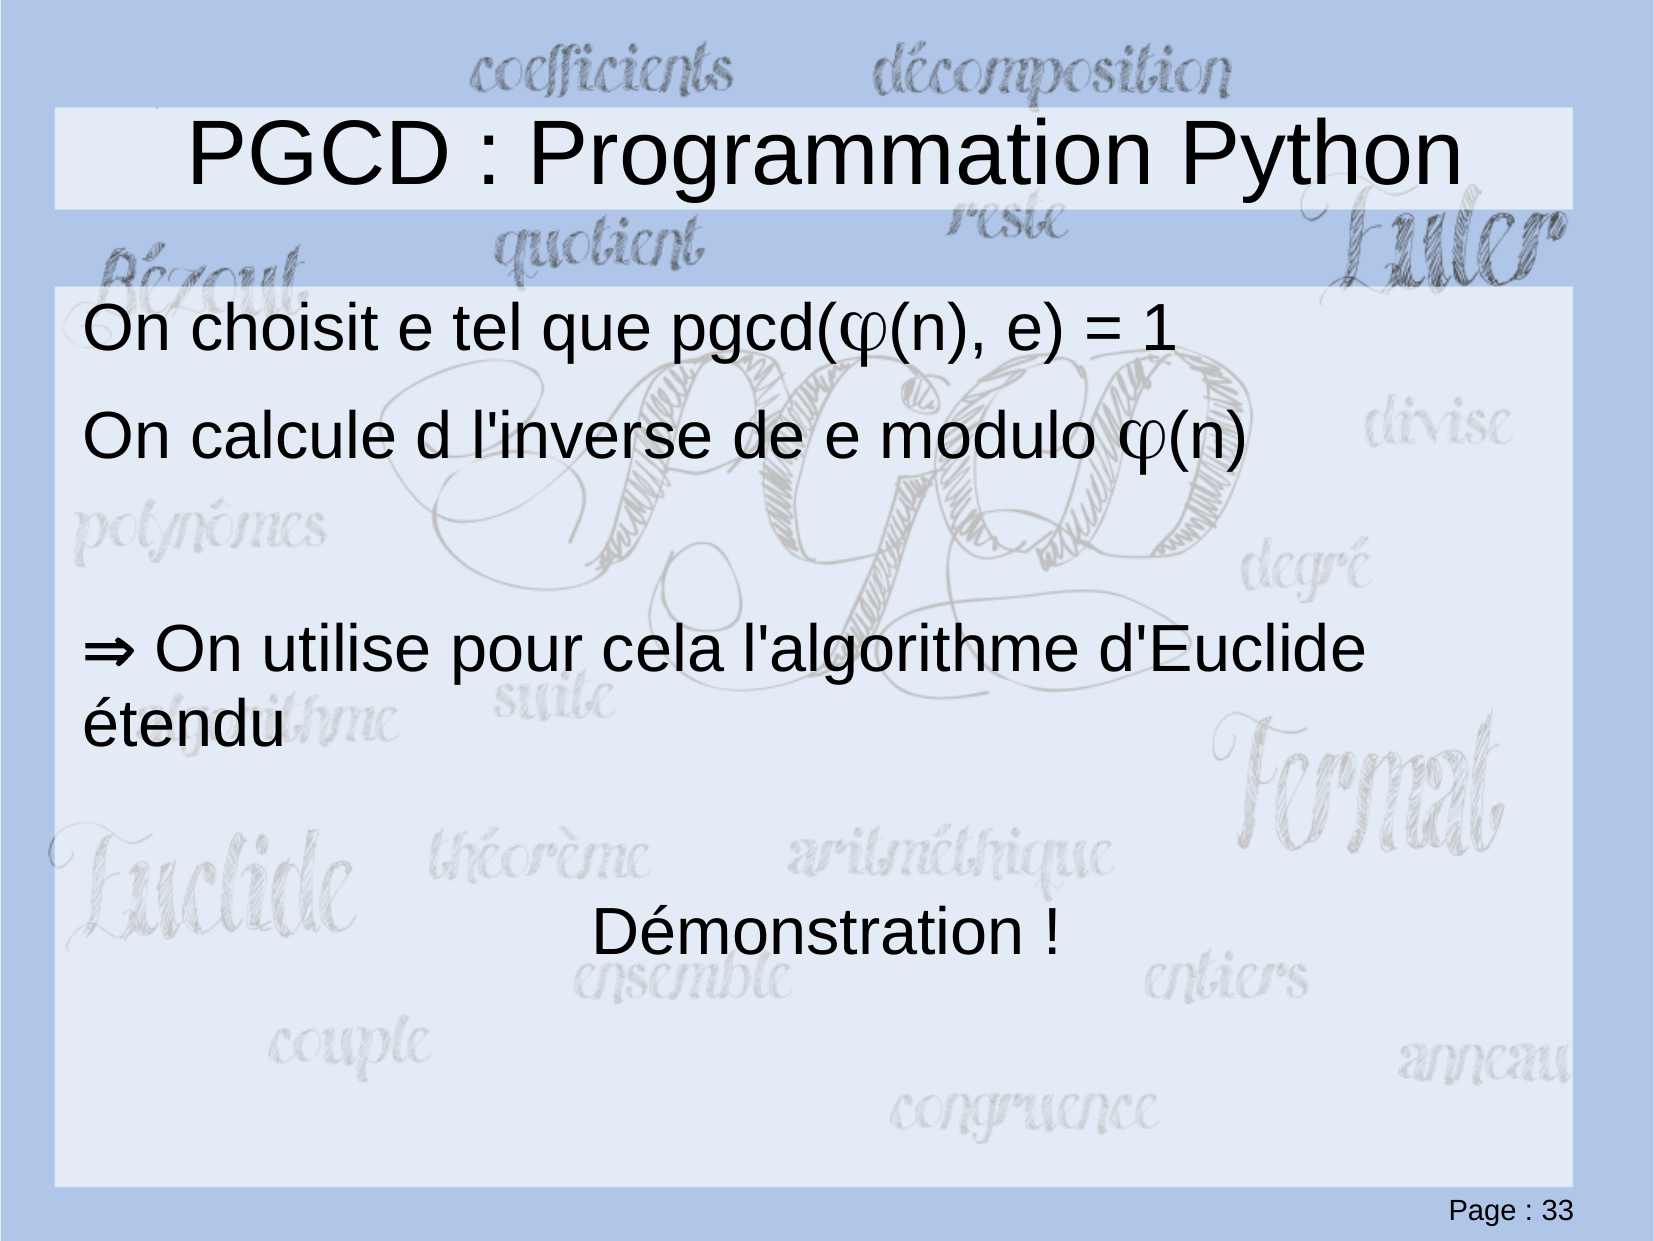

# PGCD : Programmation Python
On choisit e tel que pgcd(j(n), e) = 1
On calcule d l'inverse de e modulo j(n)
Þ On utilise pour cela l'algorithme d'Euclide étendu
Démonstration !